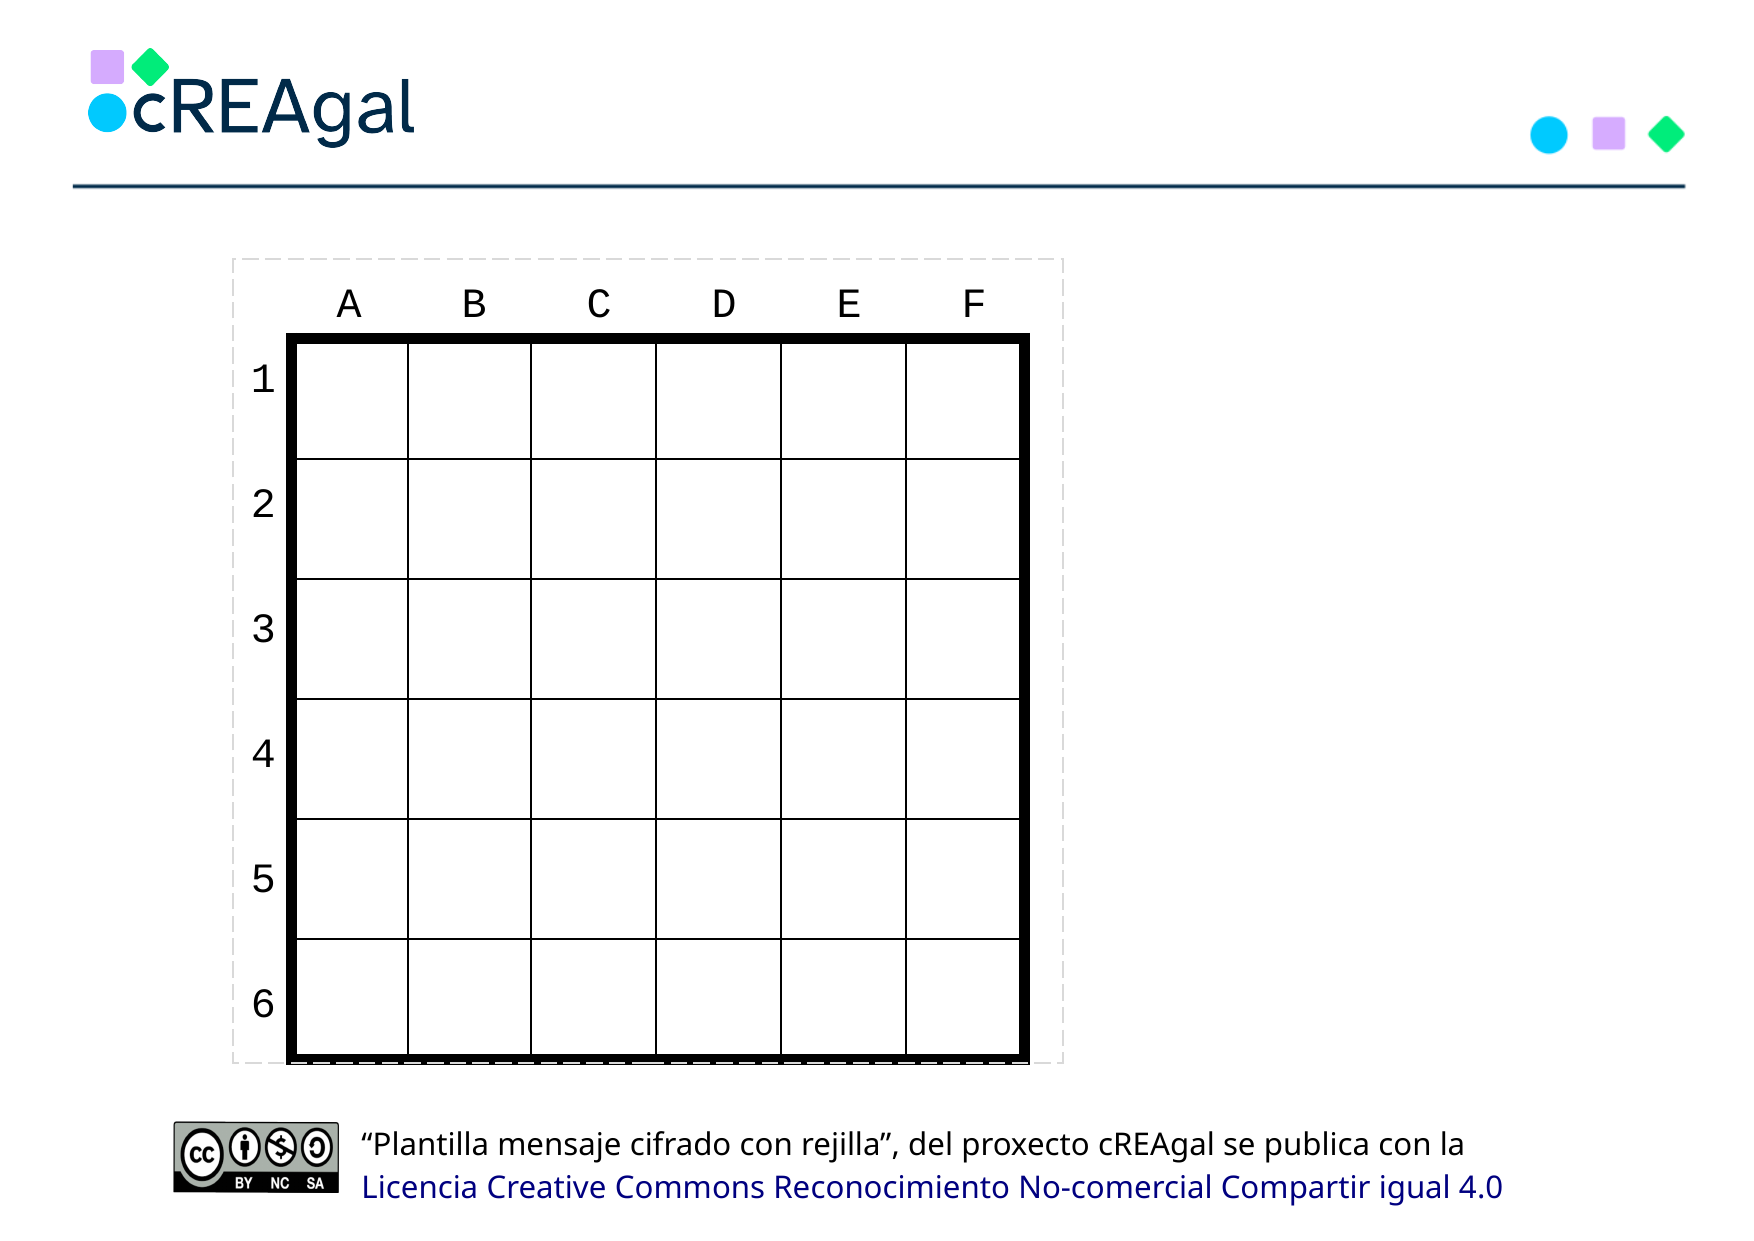

1
2
3
4
5
6
A B C D E F
| | | | | | |
| --- | --- | --- | --- | --- | --- |
| | | | | | |
| | | | | | |
| | | | | | |
| | | | | | |
| | | | | | |
“Plantilla mensaje cifrado con rejilla”, del proxecto cREAgal se publica con la Licencia Creative Commons Reconocimiento No-comercial Compartir igual 4.0